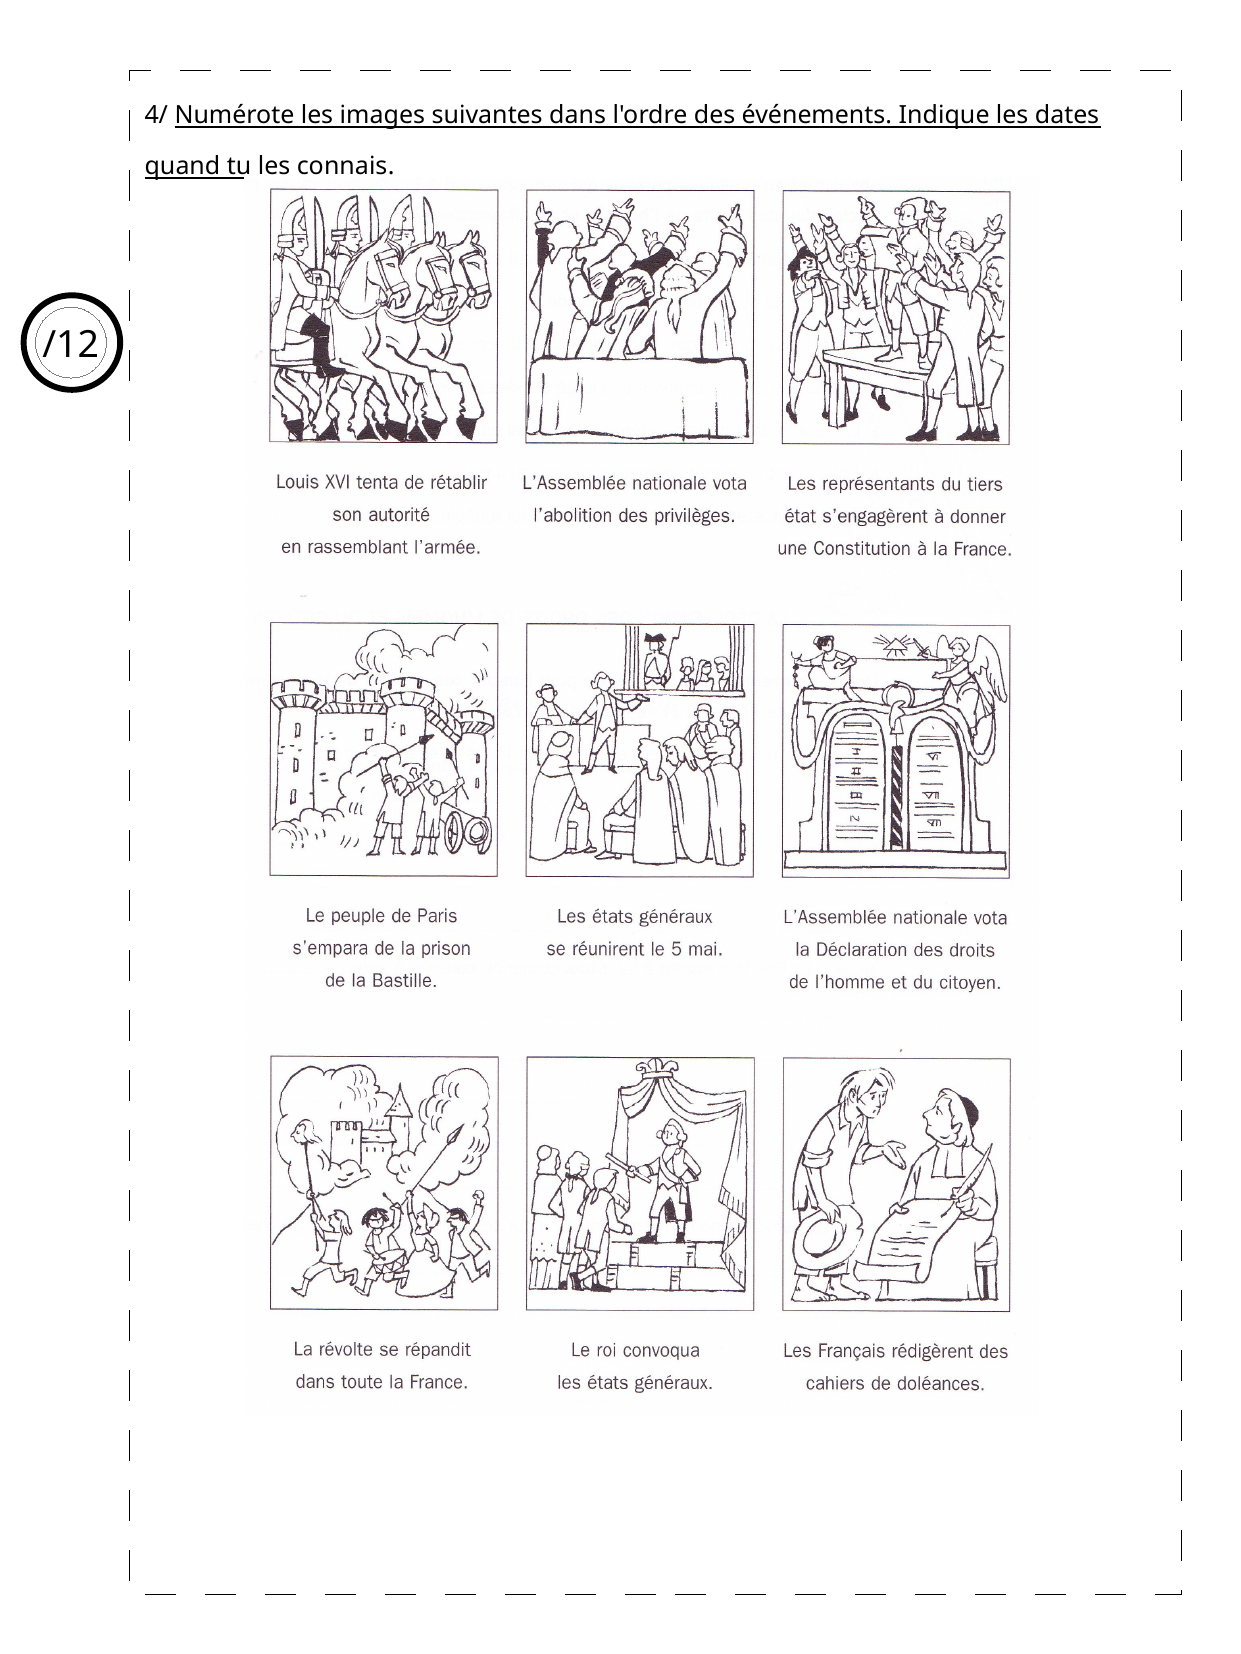

4/ Numérote les images suivantes dans l'ordre des événements. Indique les dates quand tu les connais.
/12